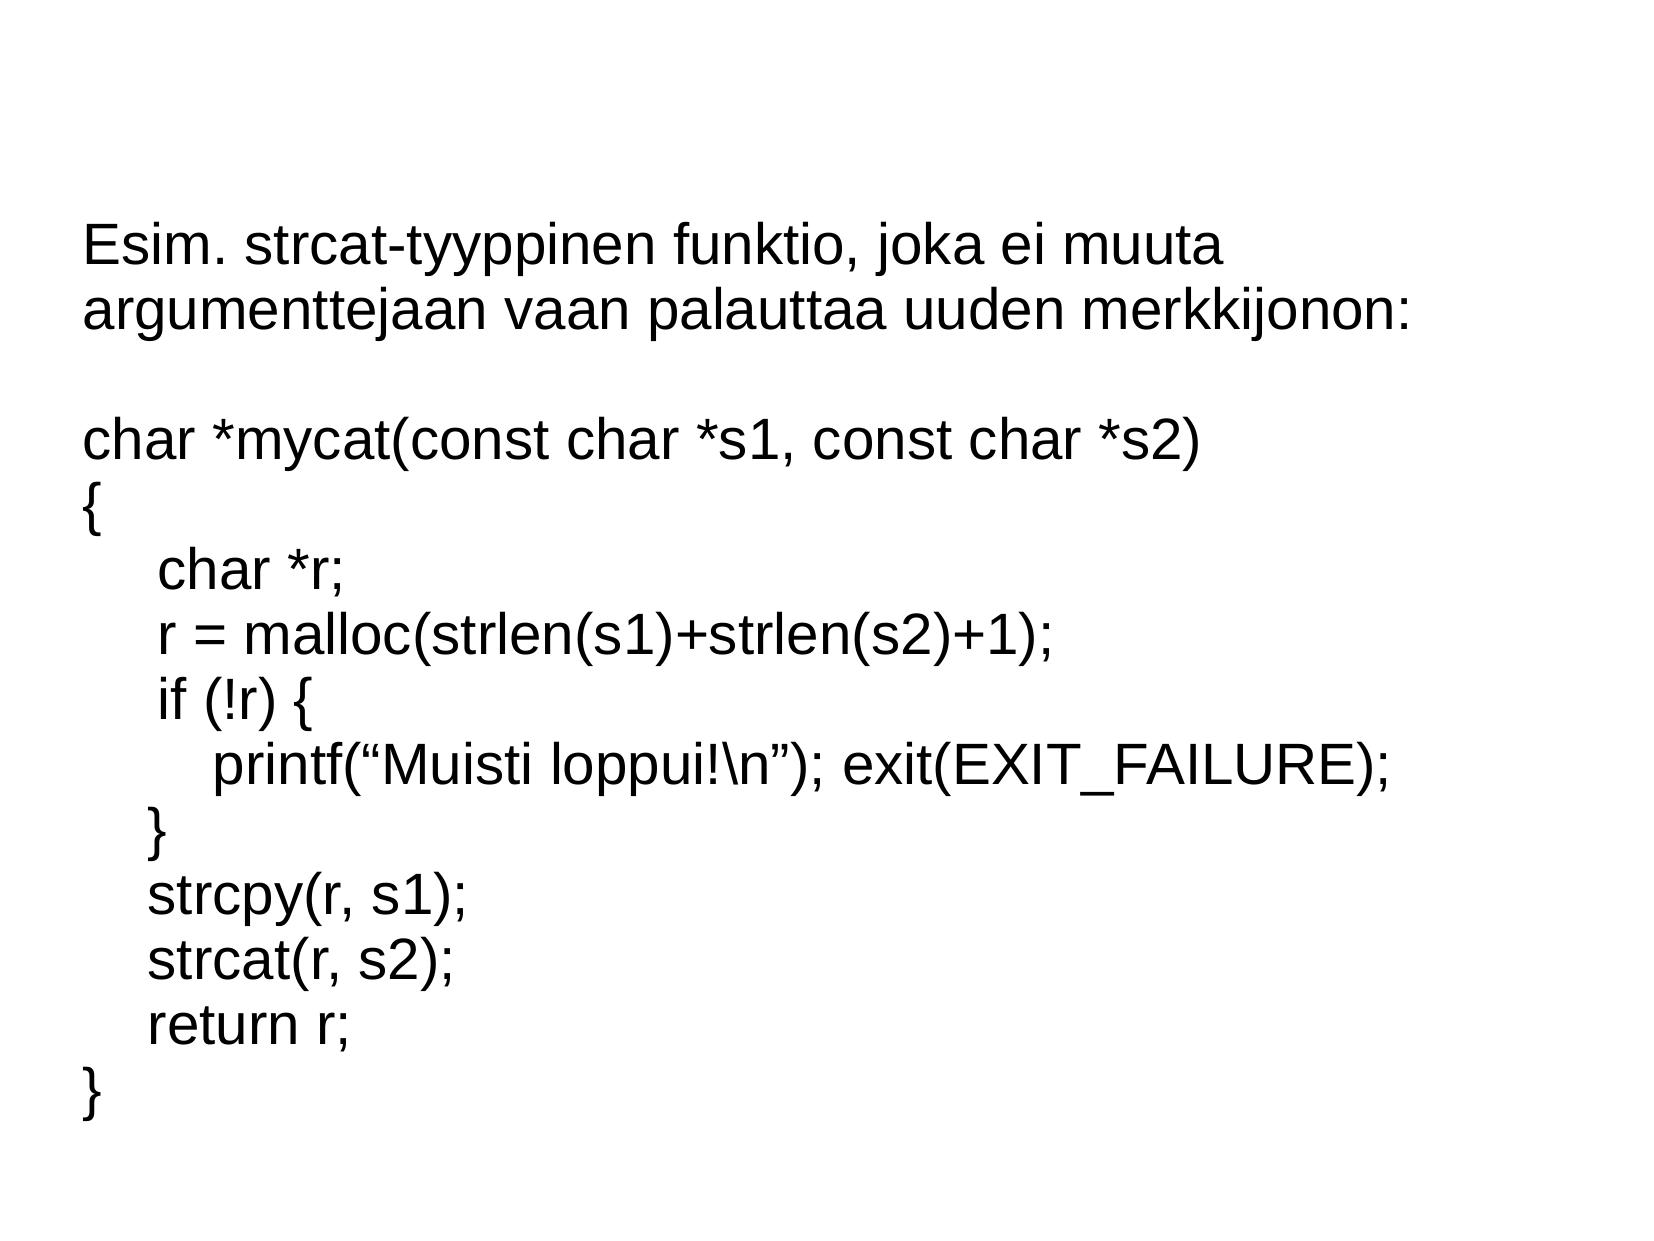

Esim. strcat-tyyppinen funktio, joka ei muuta argumenttejaan vaan palauttaa uuden merkkijonon:
char *mycat(const char *s1, const char *s2)
{
	char *r;
	r = malloc(strlen(s1)+strlen(s2)+1);
	if (!r) {
 printf(“Muisti loppui!\n”); exit(EXIT_FAILURE);
 }
 strcpy(r, s1);
 strcat(r, s2);
 return r;
}